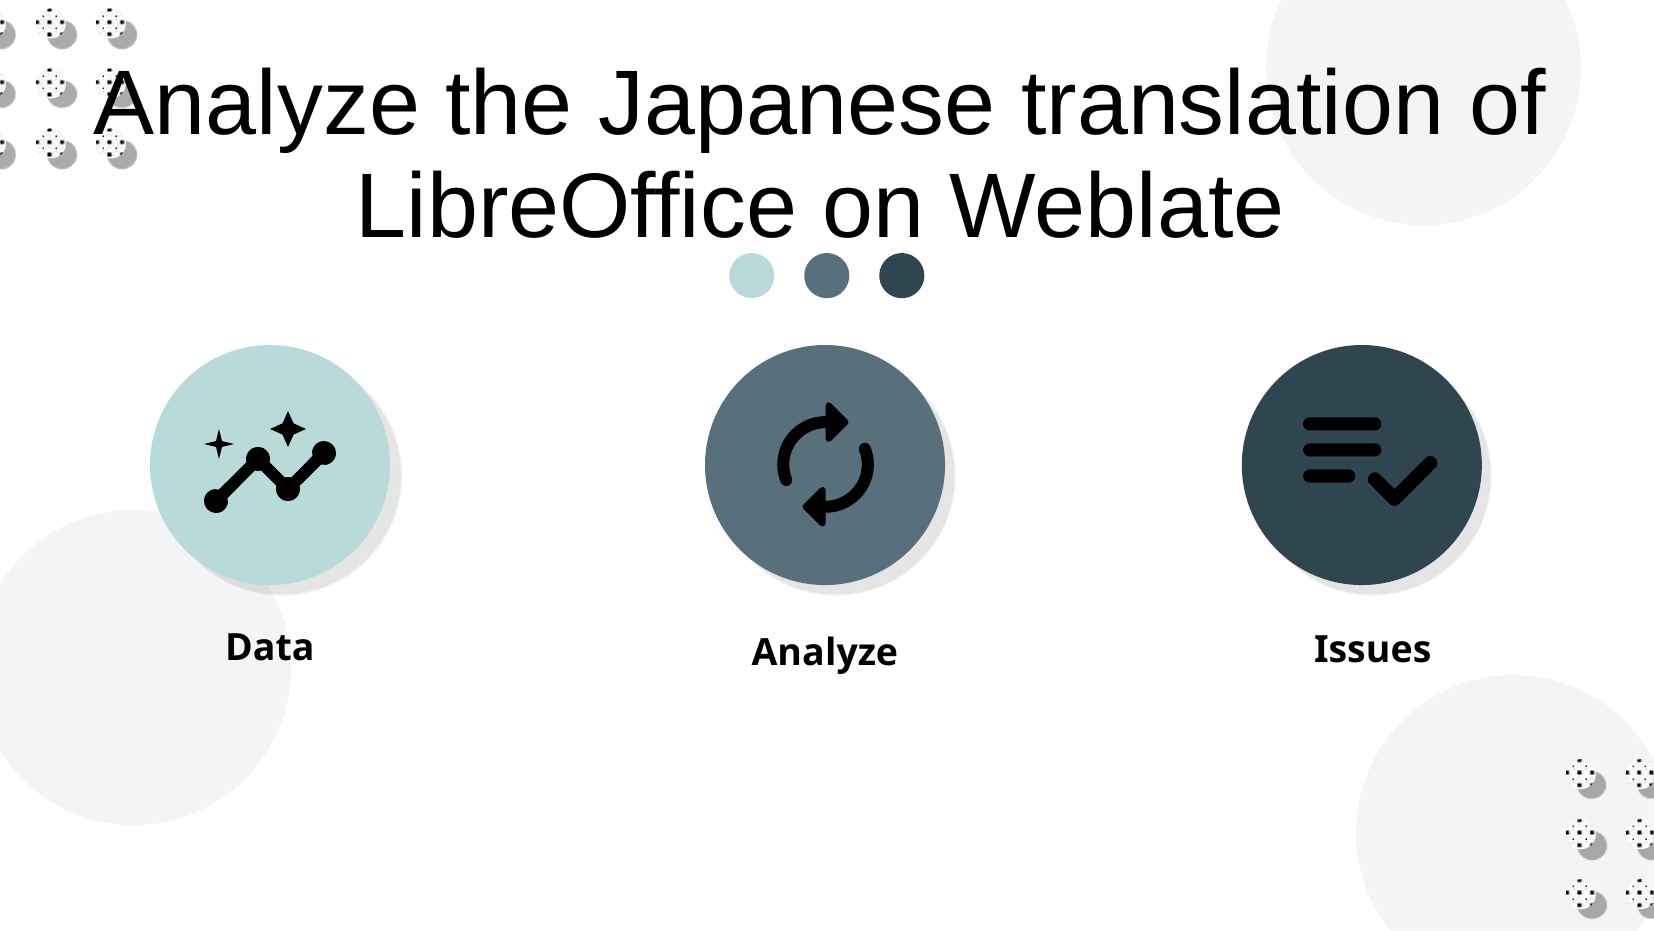

# Analyze the Japanese translation of LibreOffice on Weblate
Data
Issues
Analyze